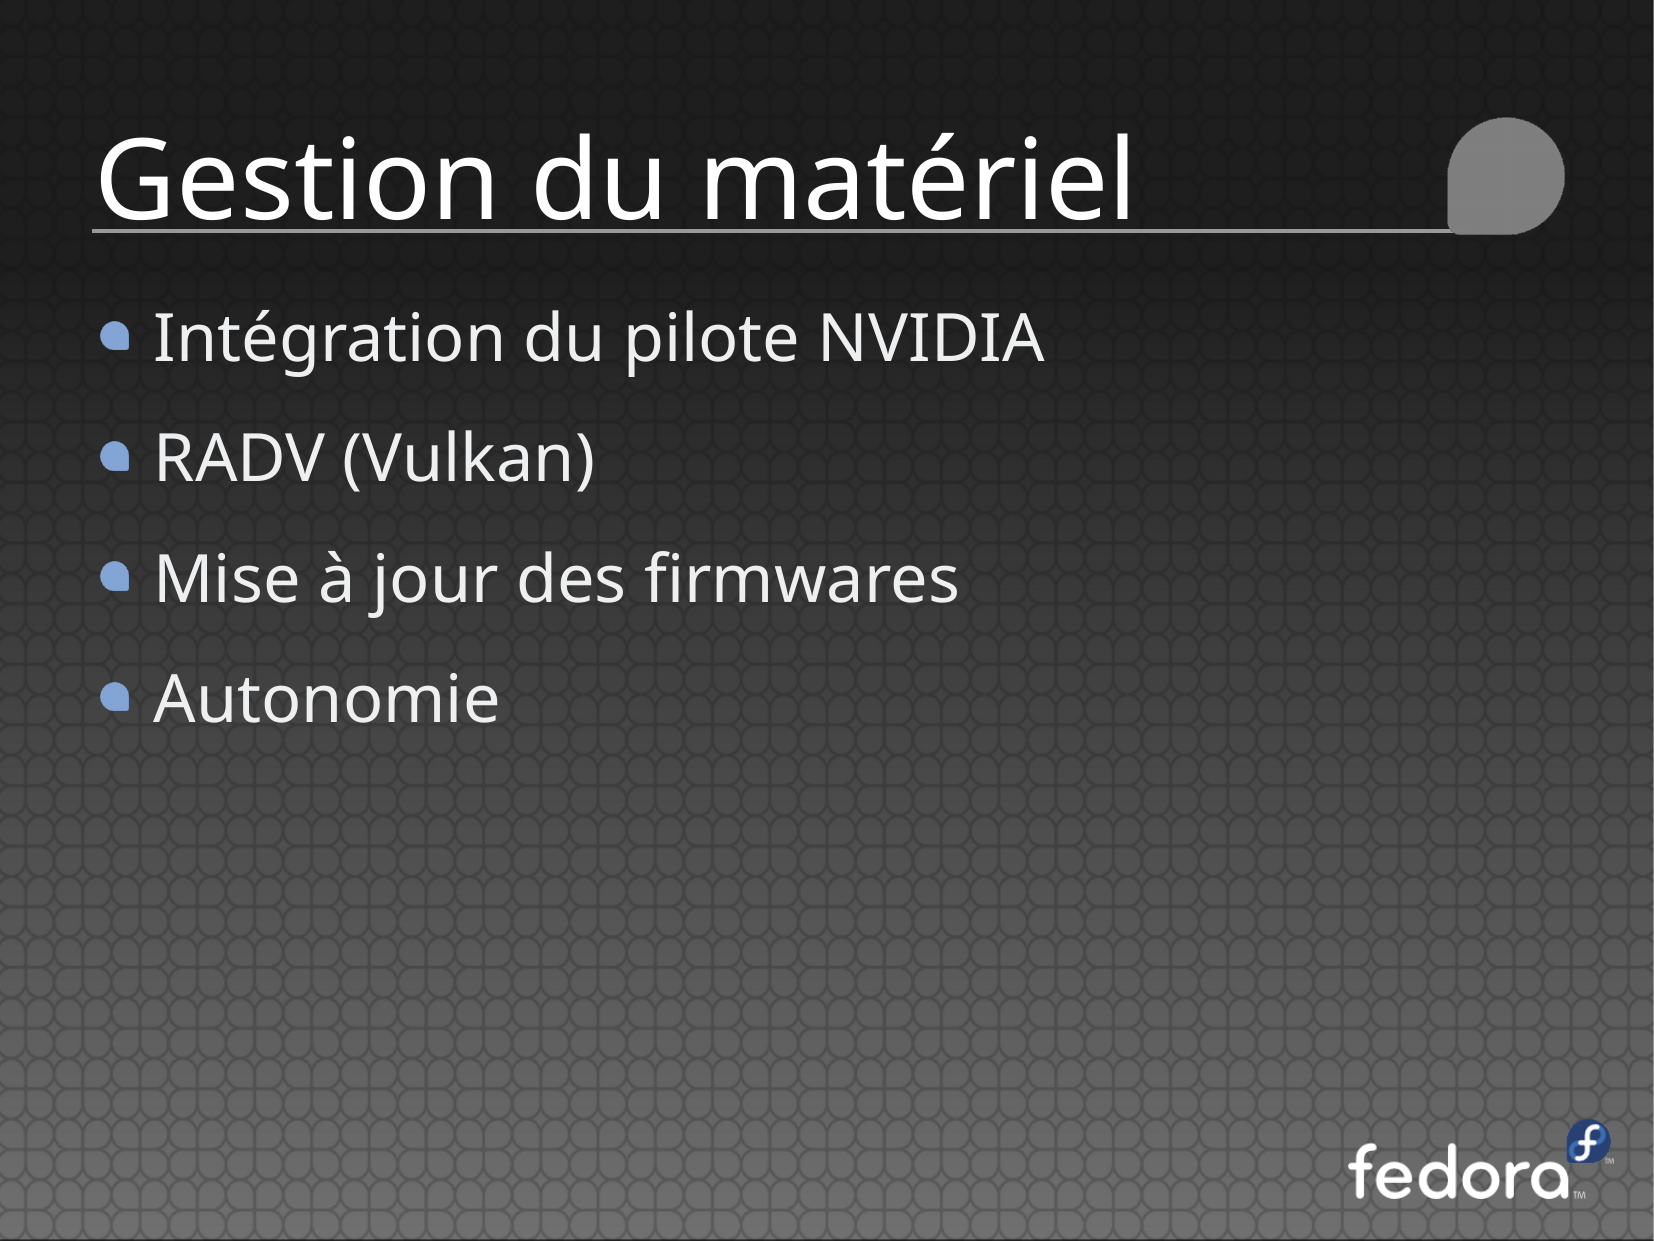

Gestion du matériel
# Intégration du pilote NVIDIA
RADV (Vulkan)
Mise à jour des firmwares
Autonomie